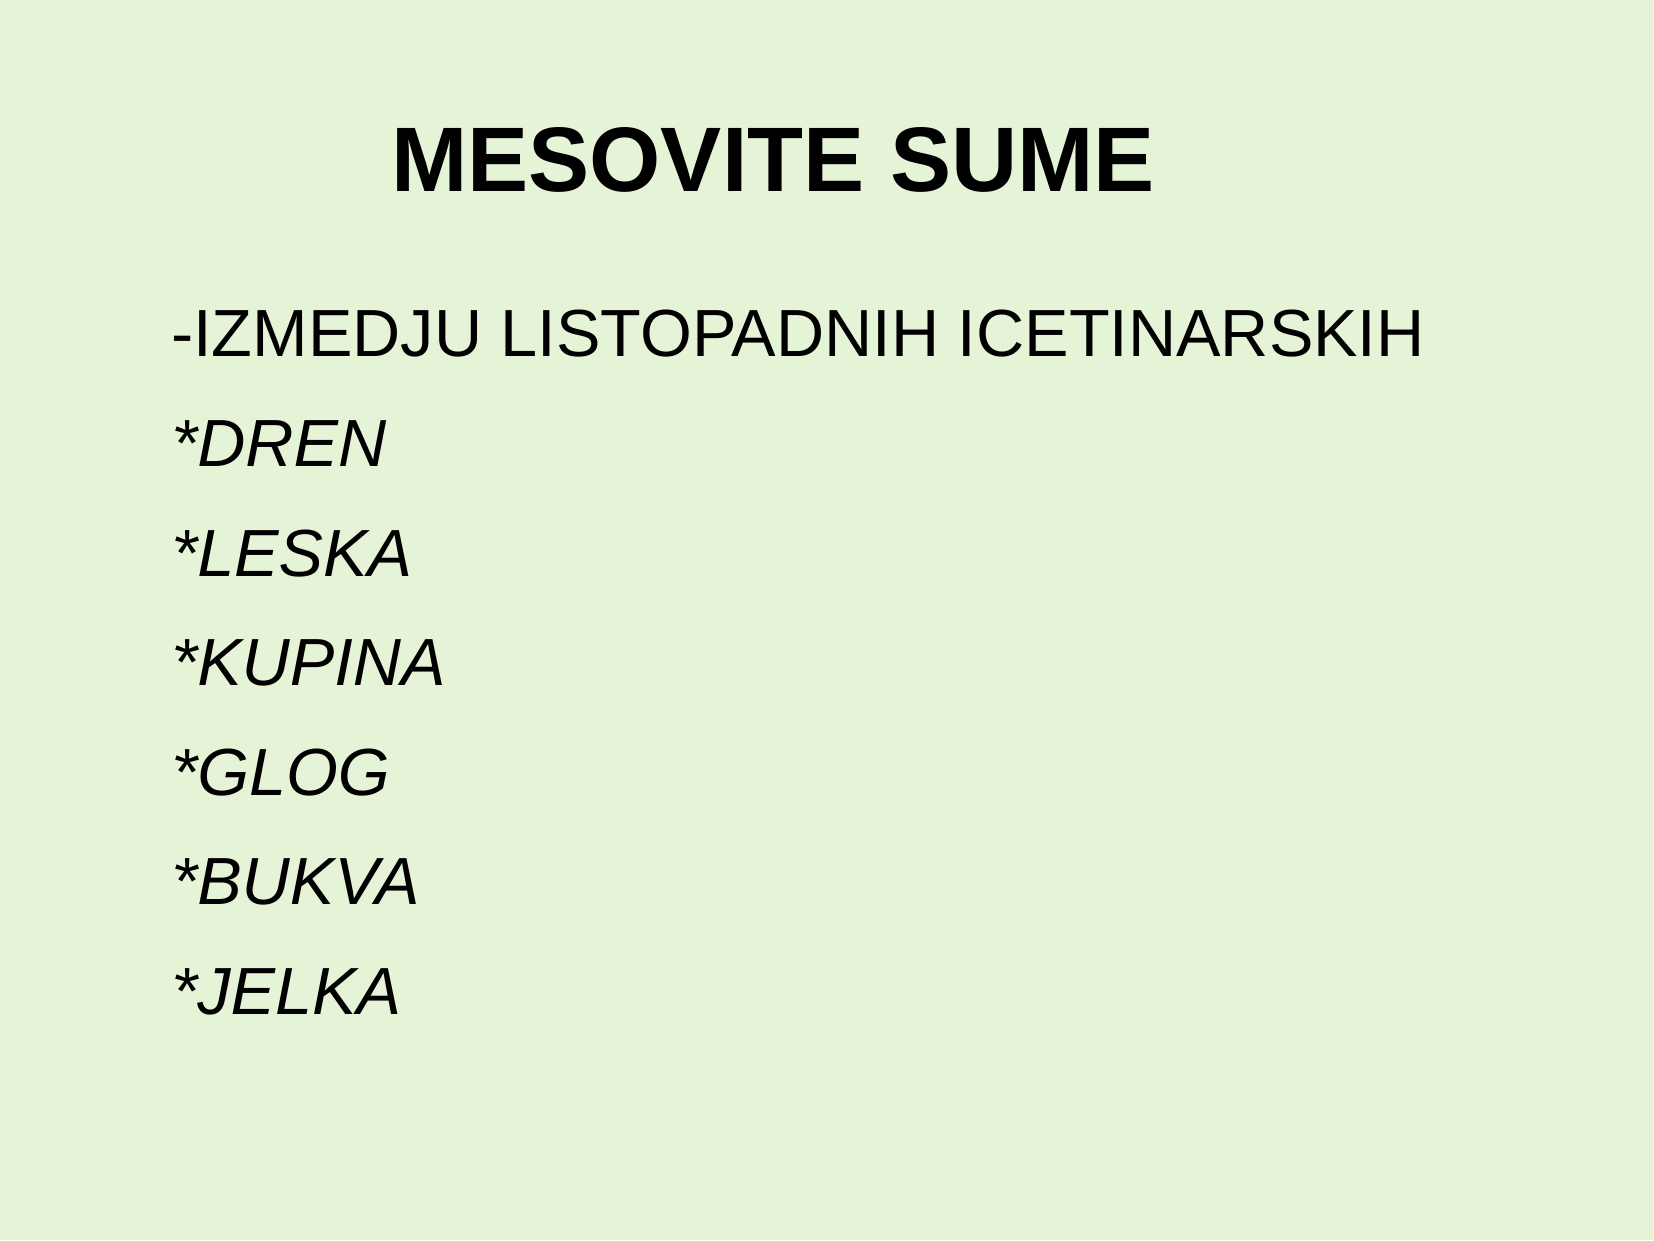

# MESOVITE SUME
-IZMEDJU LISTOPADNIH ICETINARSKIH
*DREN
*LESKA
*KUPINA
*GLOG
*BUKVA
*JELKA